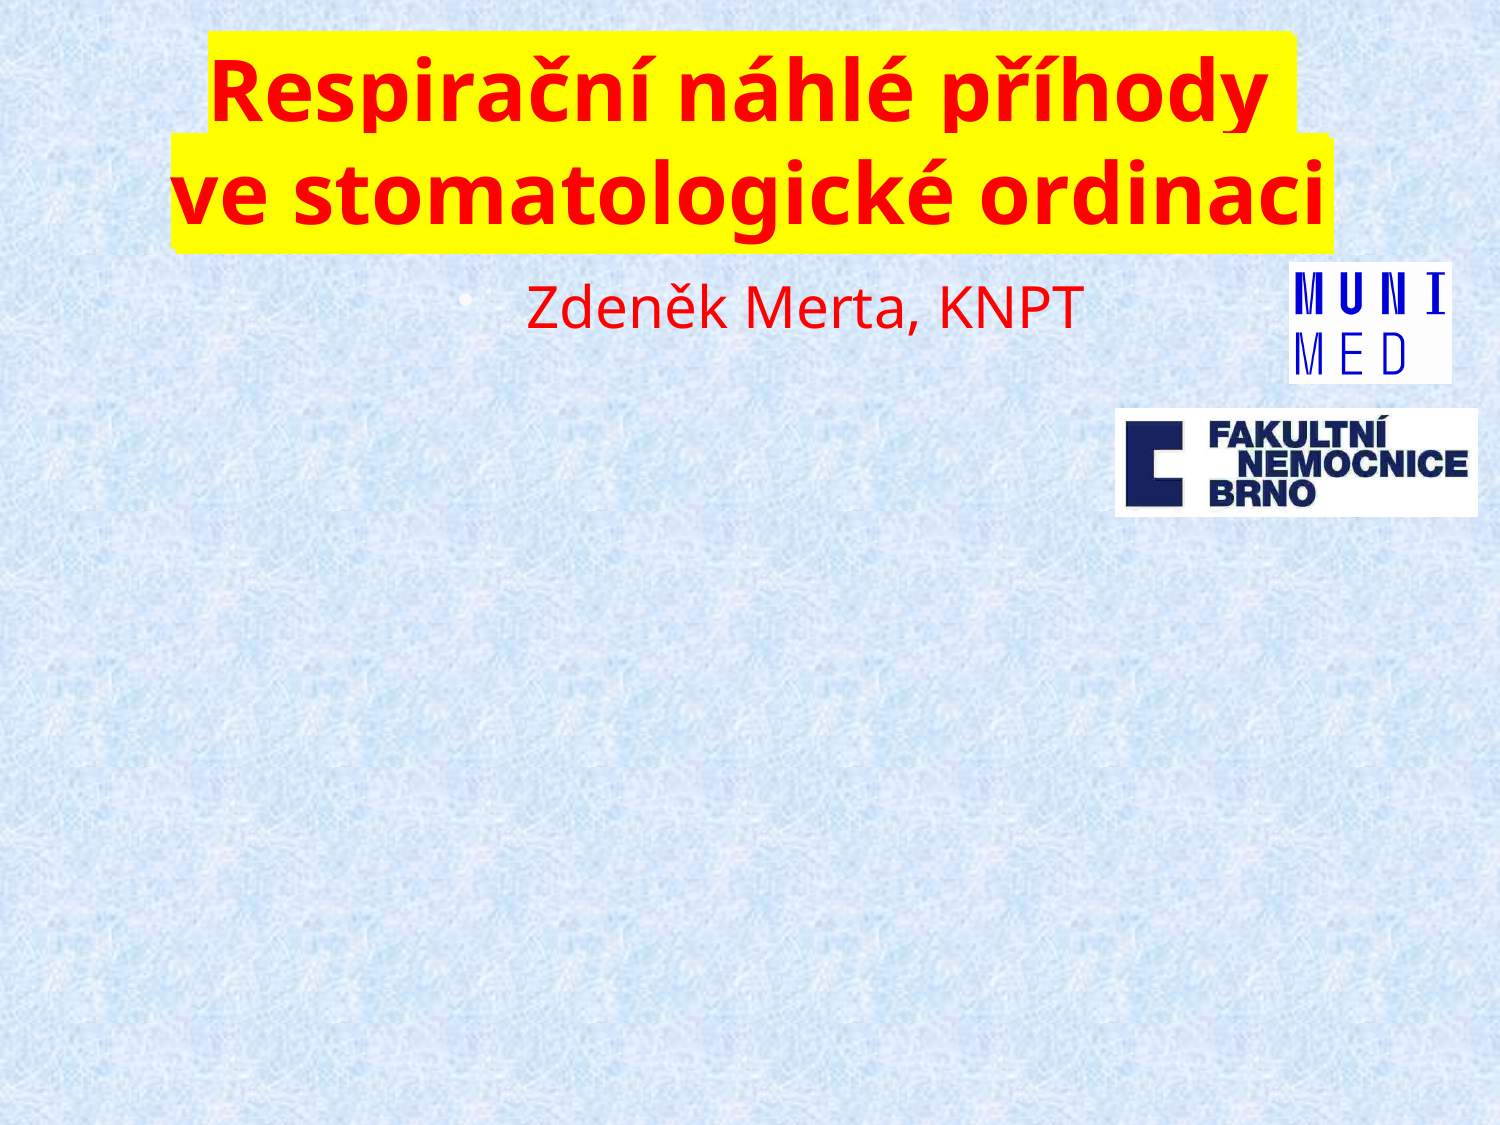

# Respirační náhlé příhody ve stomatologické ordinaci
Zdeněk Merta, KNPT